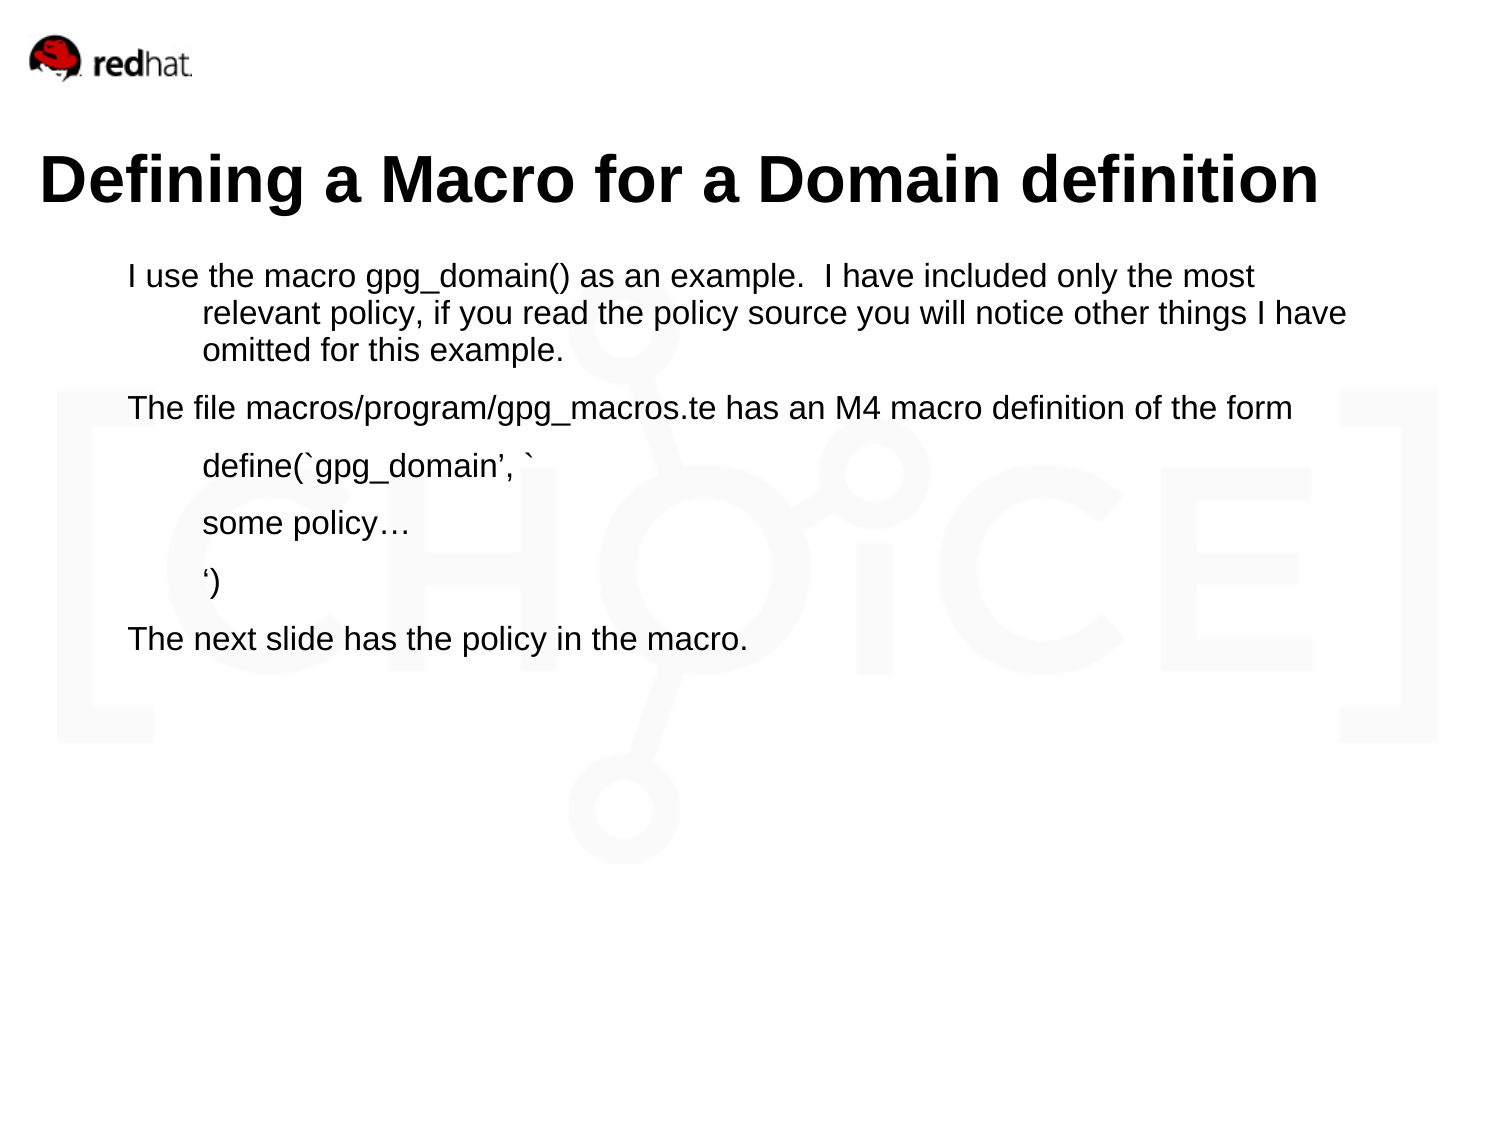

# Defining a Macro for a Domain definition
I use the macro gpg_domain() as an example. I have included only the most relevant policy, if you read the policy source you will notice other things I have omitted for this example.
The file macros/program/gpg_macros.te has an M4 macro definition of the form
	define(`gpg_domain’, `
	some policy…
	‘)
The next slide has the policy in the macro.